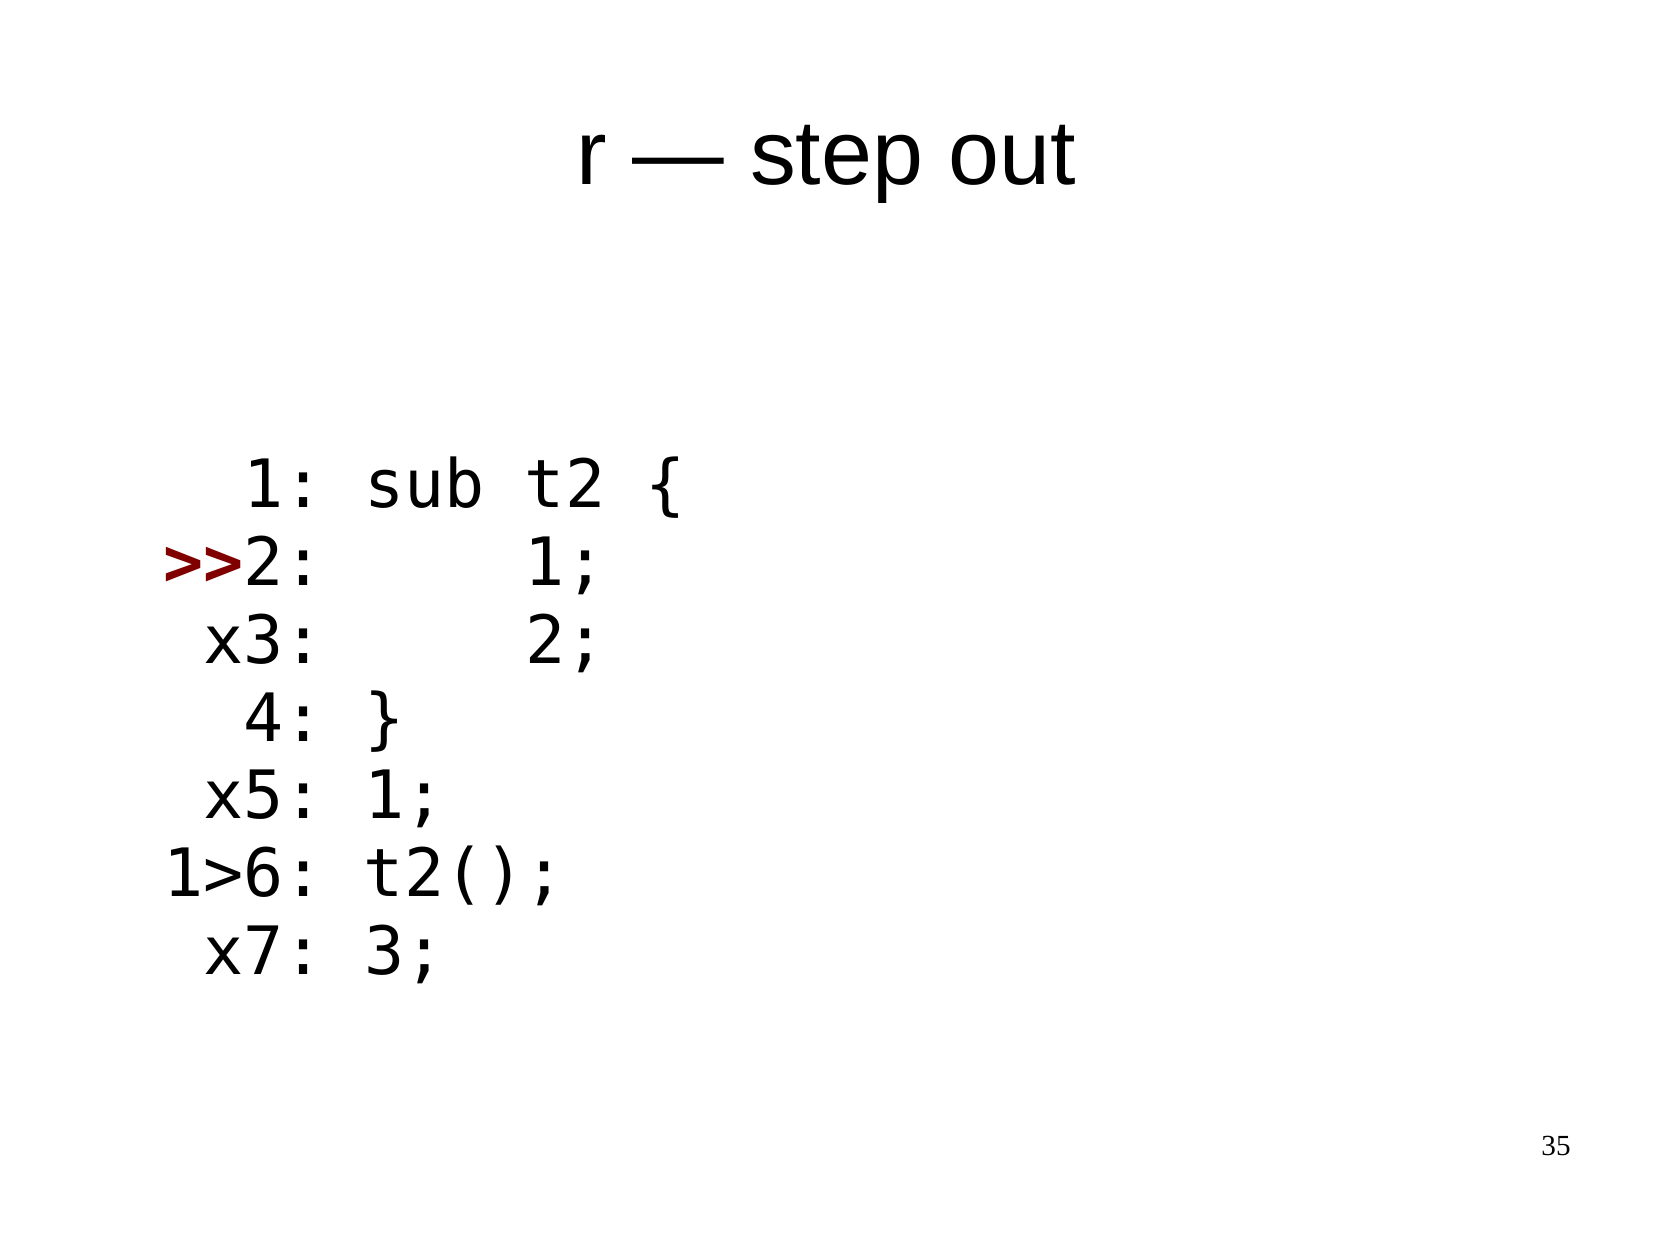

# r — step out
 1: sub t2 {
 >>2: 1;
 x3: 2;
 4: }
 x5: 1;
 1>6: t2();
 x7: 3;
35